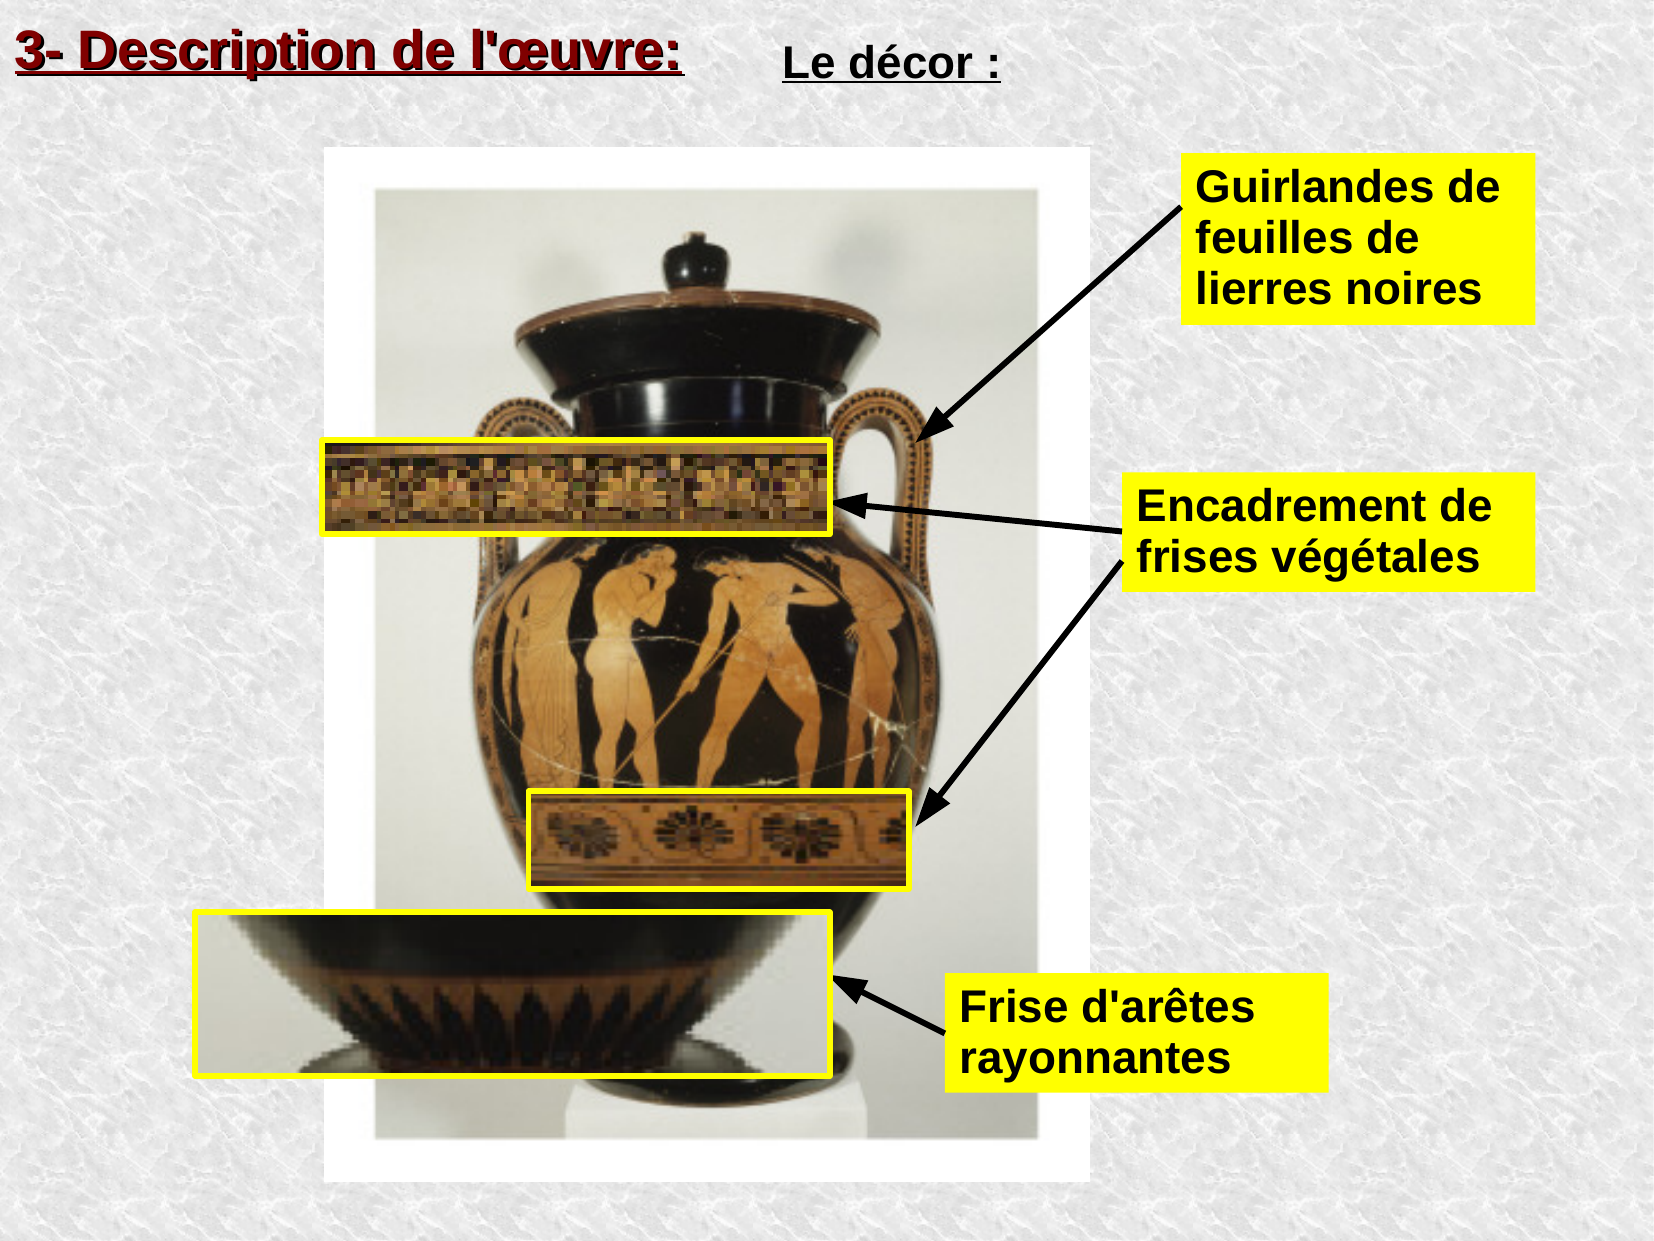

3- Description de l'œuvre:
Le décor :
Guirlandes de feuilles de lierres noires
Encadrement de frises végétales
Frise d'arêtes rayonnantes